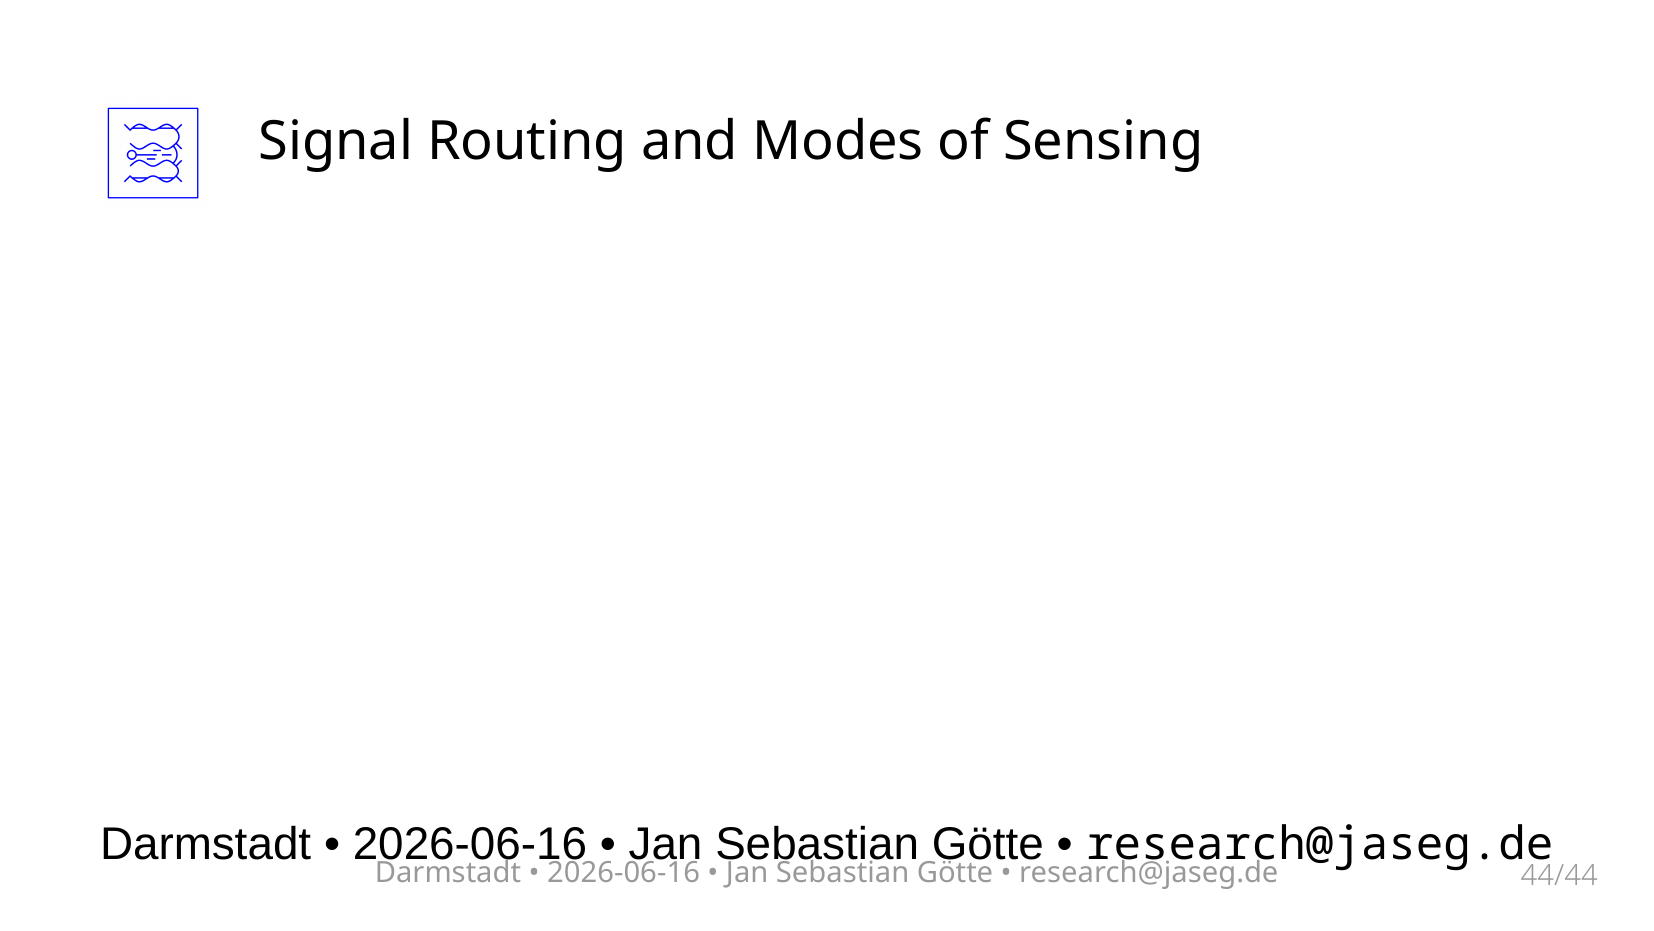

Signal Routing and Modes of Sensing
Darmstadt • 2026-06-16 • Jan Sebastian Götte • research@jaseg.de